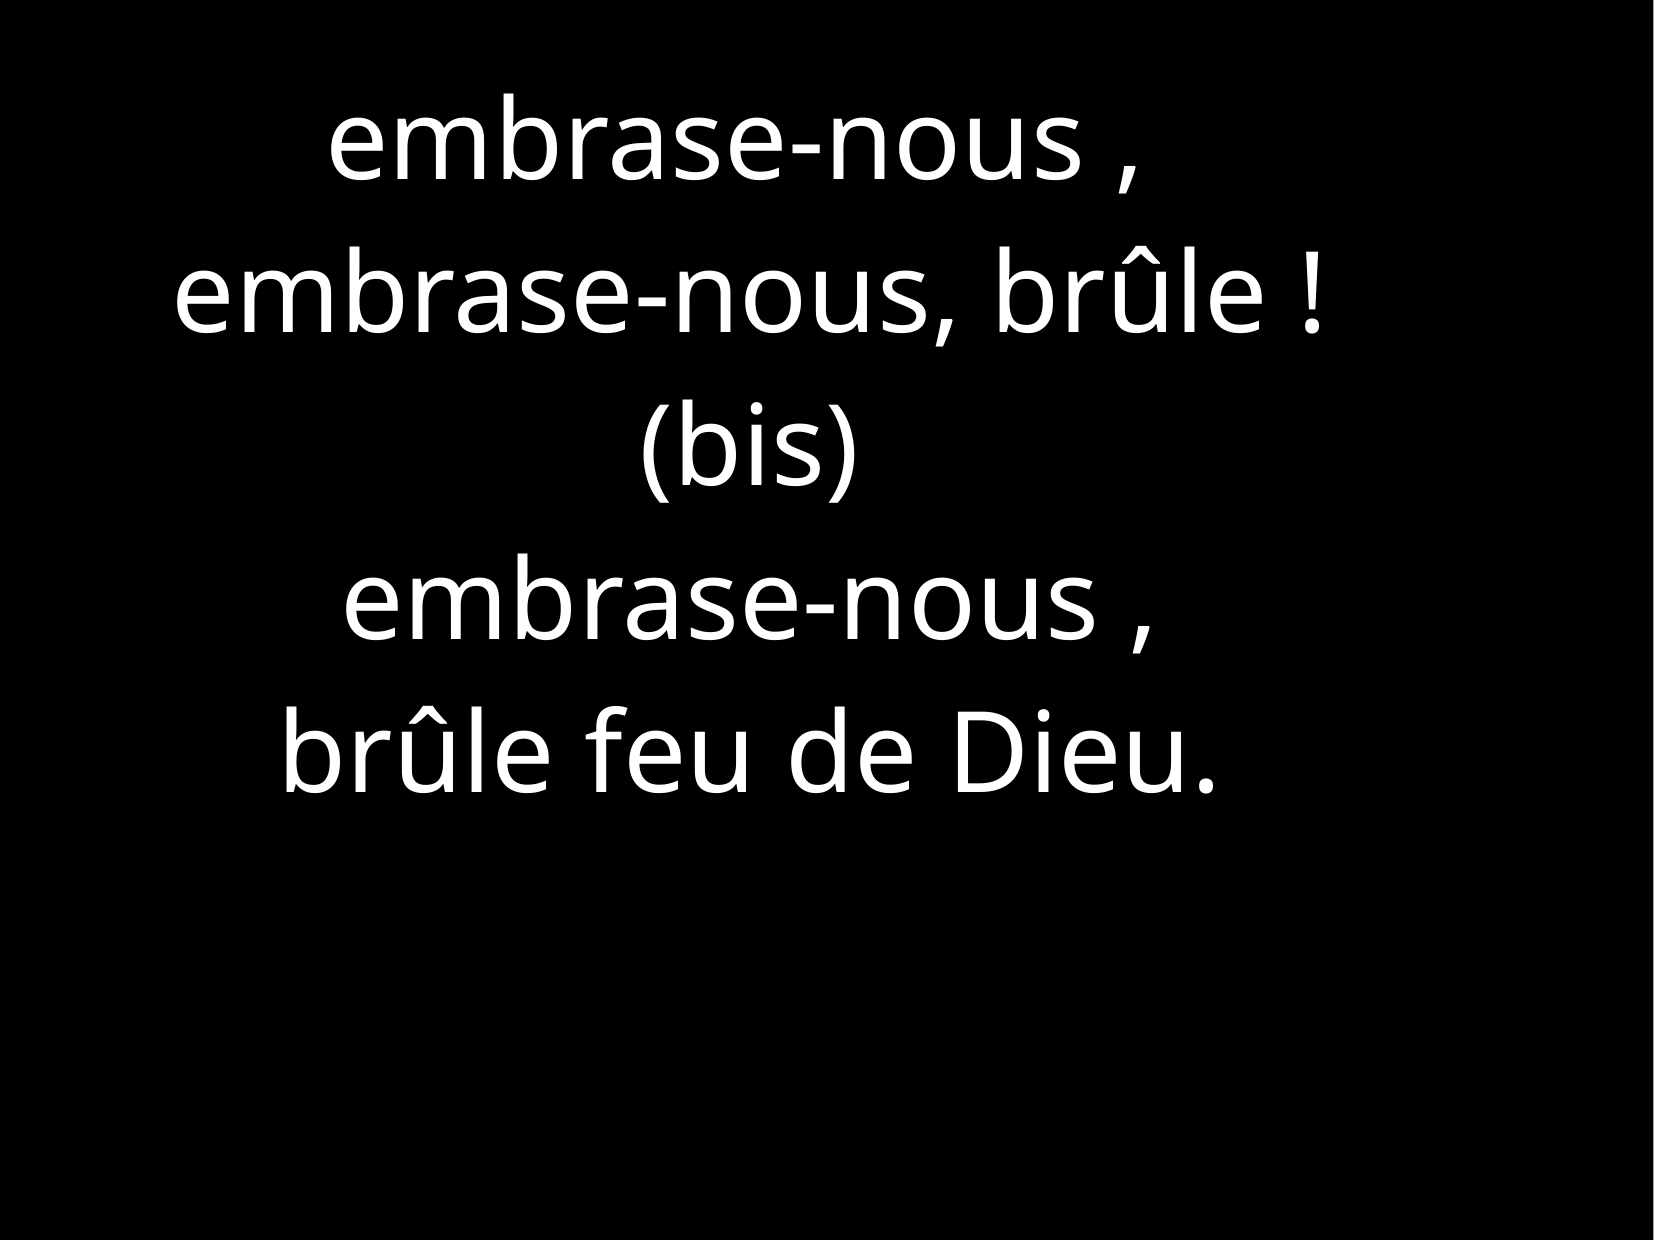

# embrase-nous ,
embrase-nous, brûle !(bis)
embrase-nous ,
brûle feu de Dieu.